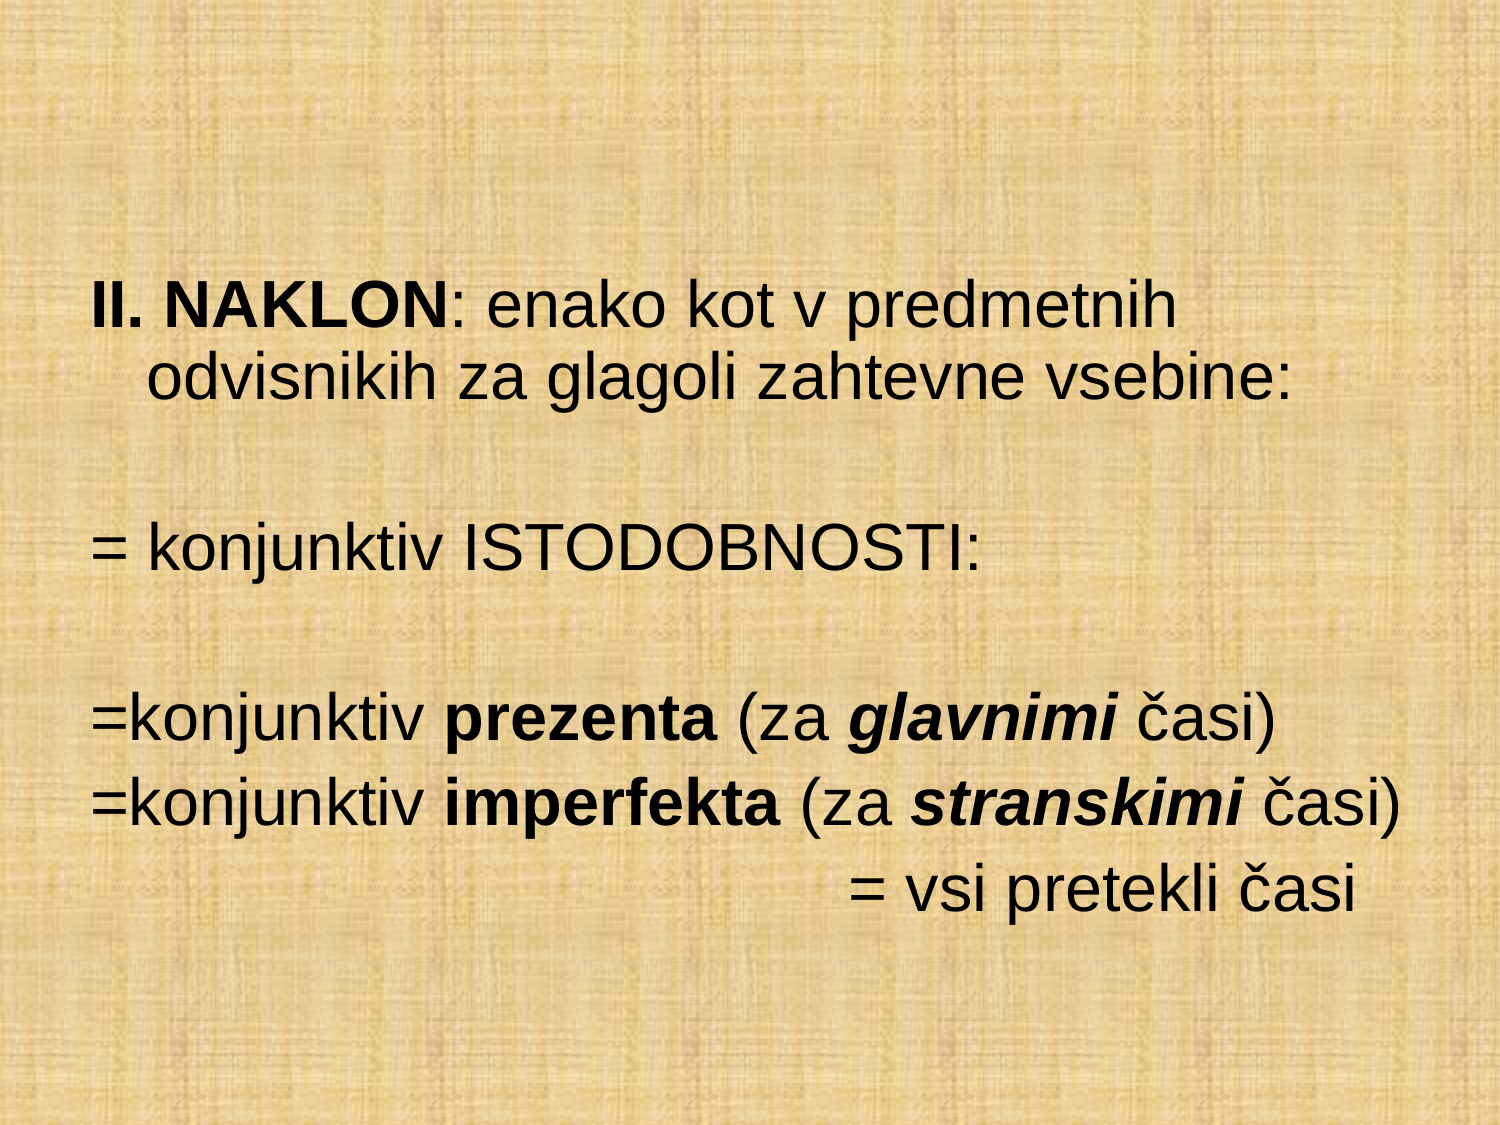

#
II. NAKLON: enako kot v predmetnih odvisnikih za glagoli zahtevne vsebine:
= konjunktiv ISTODOBNOSTI:
=konjunktiv prezenta (za glavnimi časi)
=konjunktiv imperfekta (za stranskimi časi)
 = vsi pretekli časi